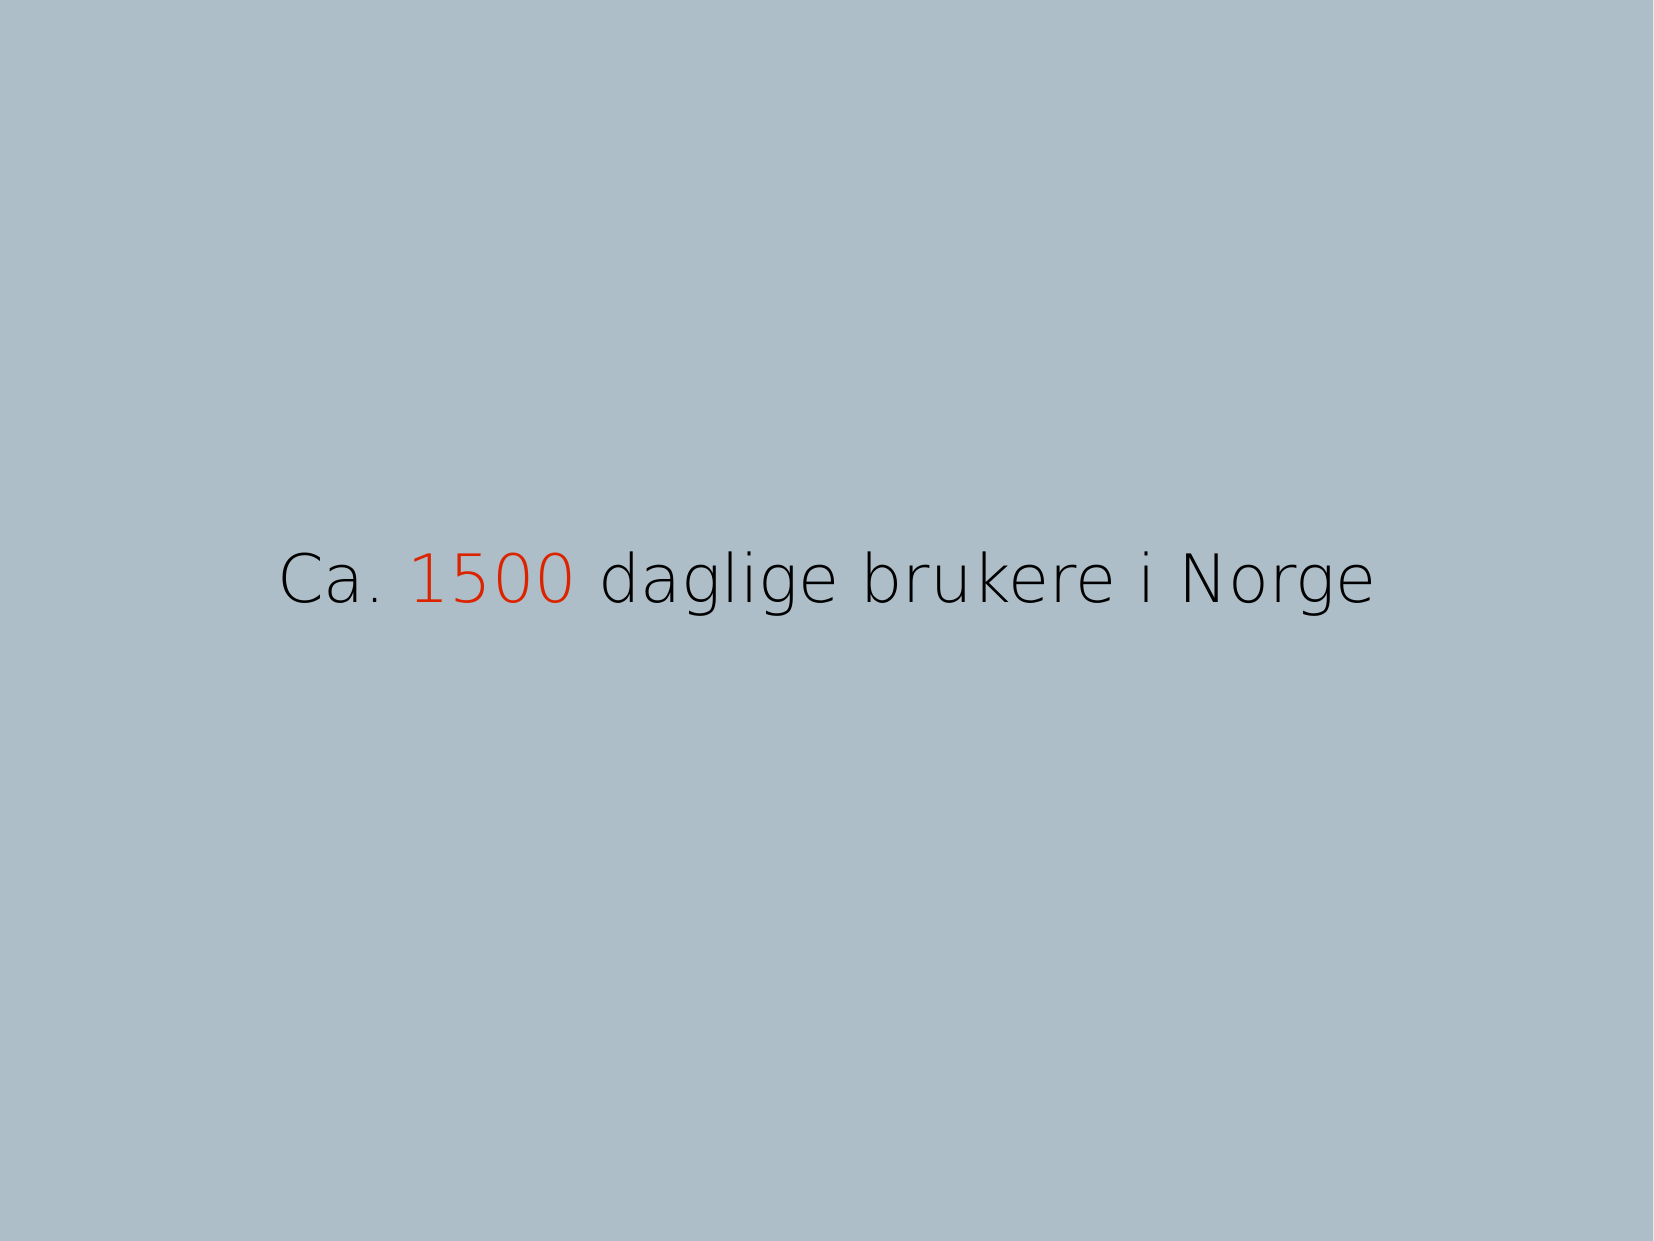

# Ca. 1500 daglige brukere i Norge